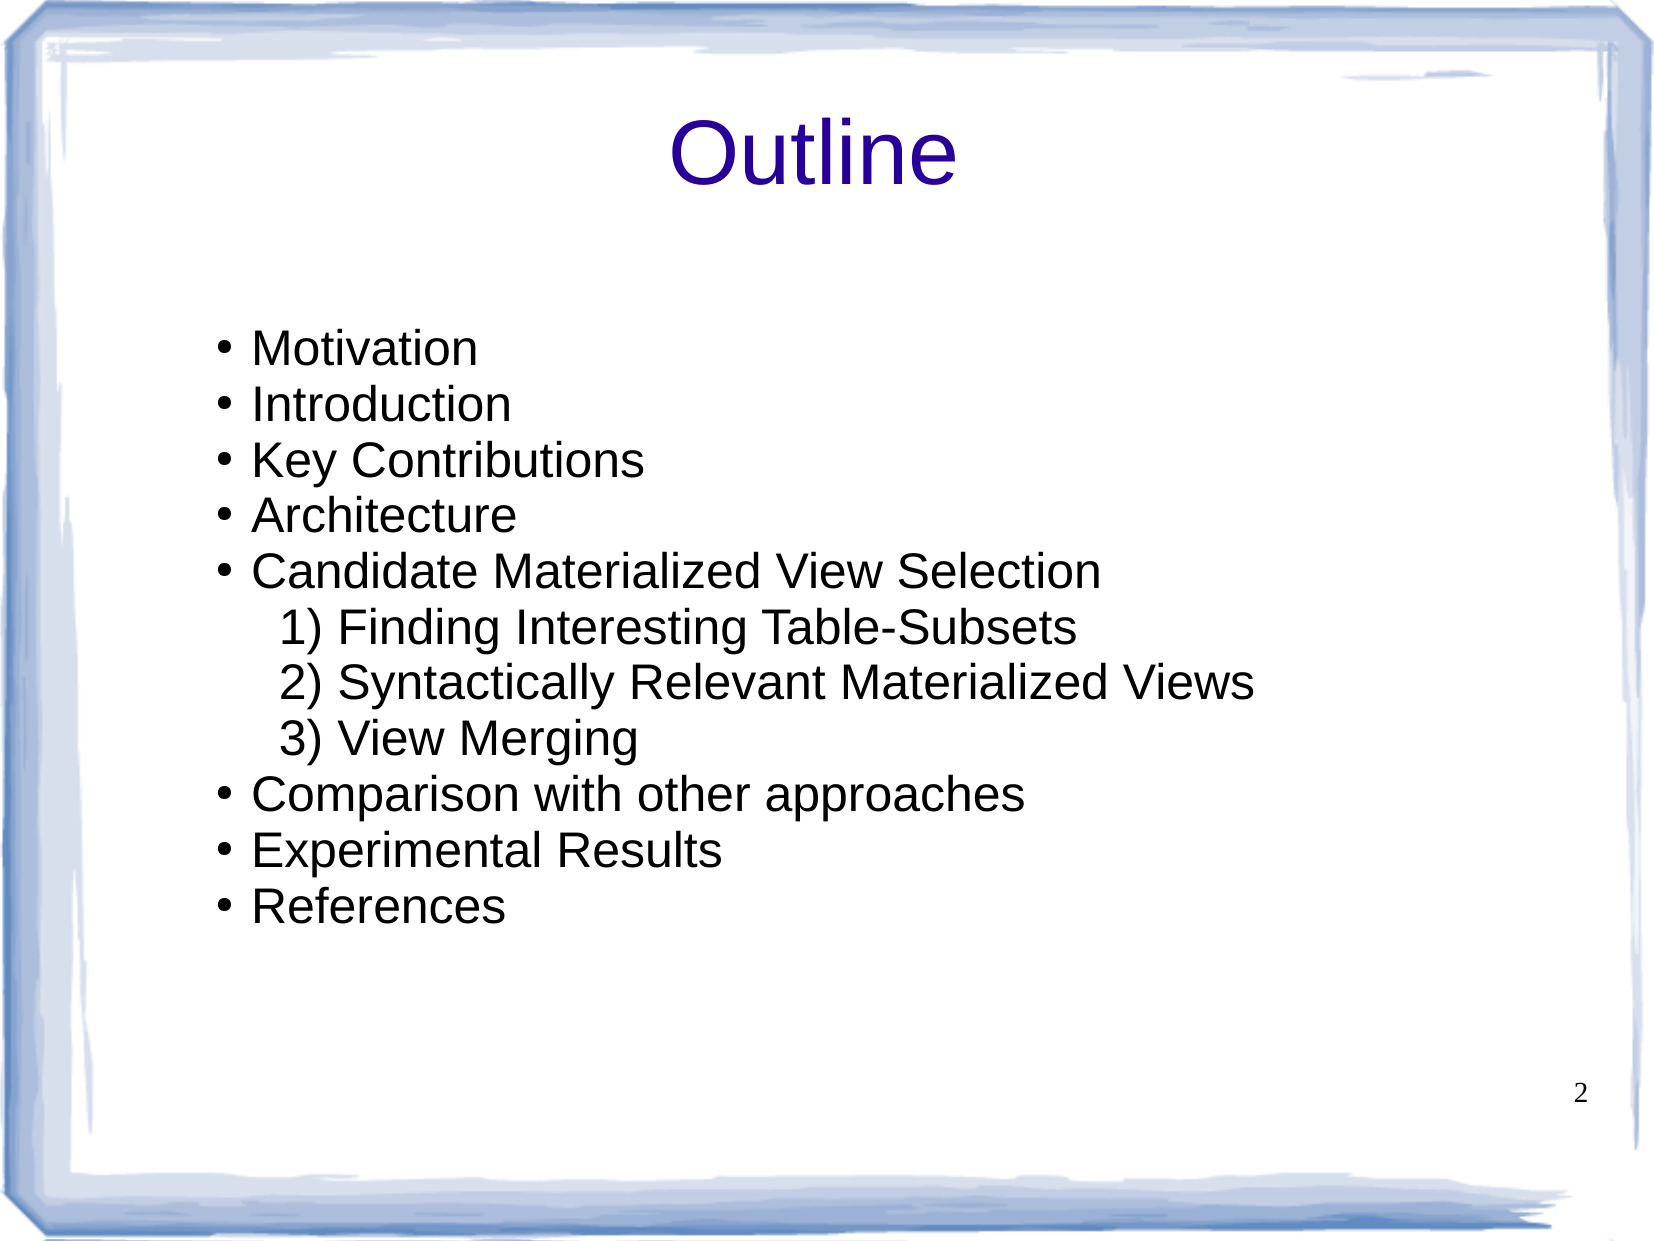

# Outline
Motivation
Introduction
Key Contributions
Architecture
Candidate Materialized View Selection
 1) Finding Interesting Table-Subsets
 2) Syntactically Relevant Materialized Views
 3) View Merging
Comparison with other approaches
Experimental Results
References
2